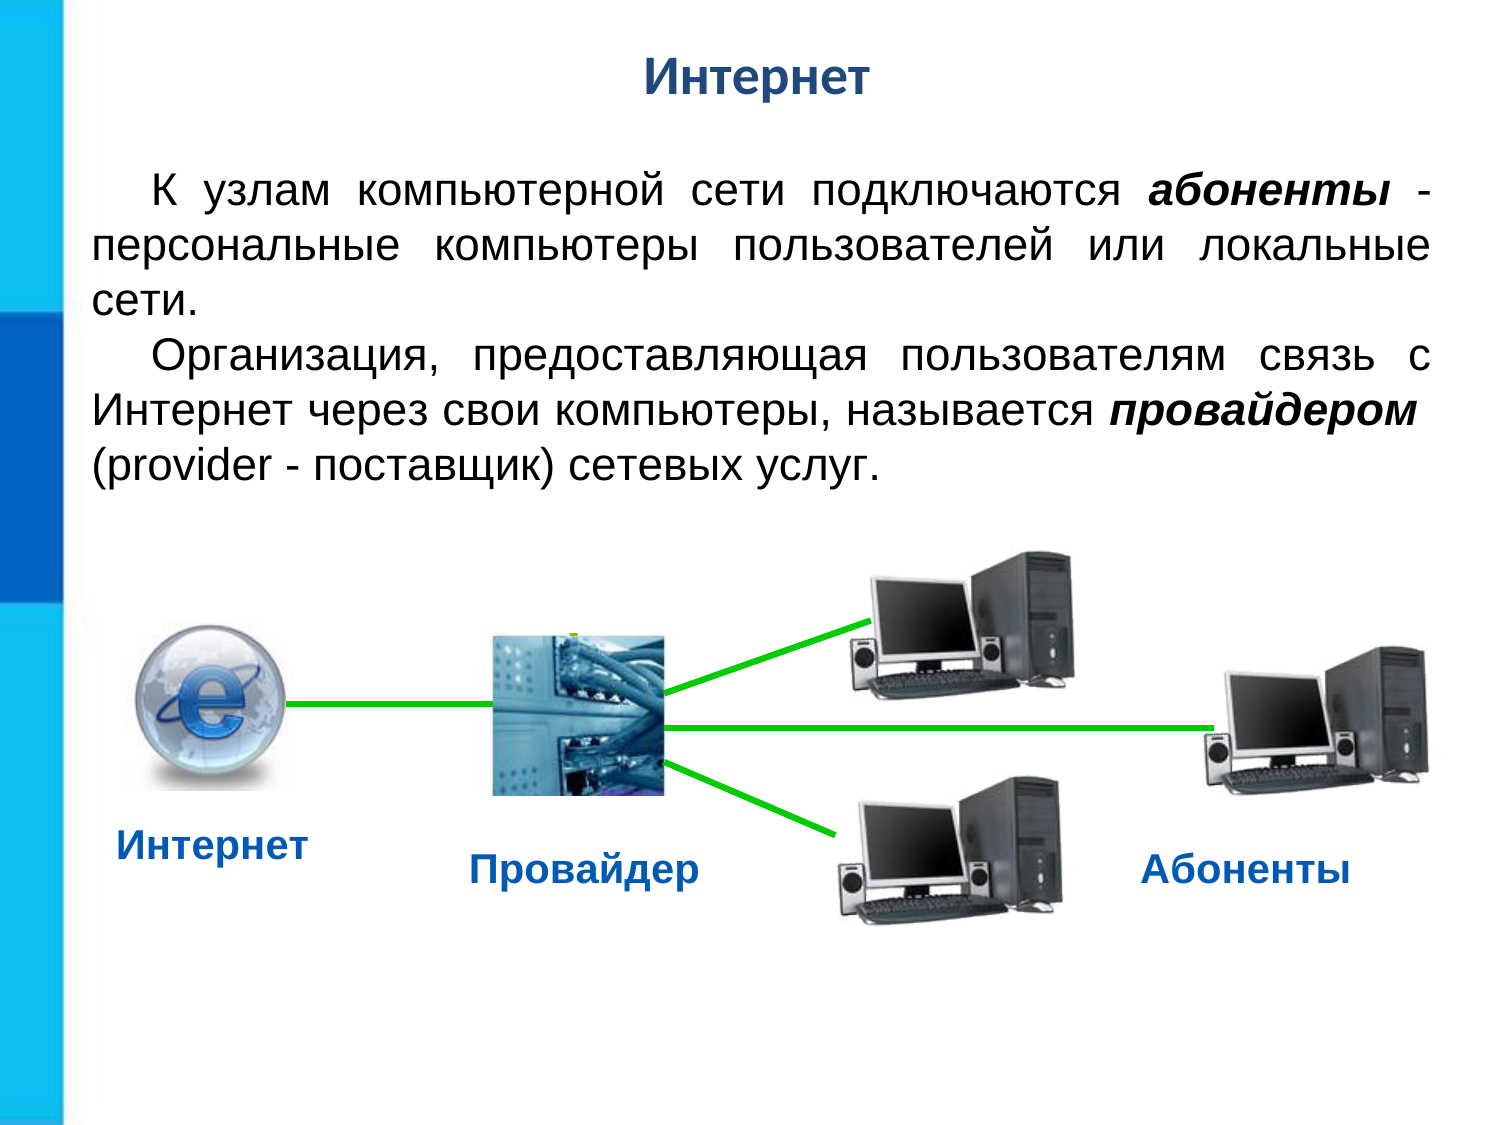

Интернет
К узлам компьютерной сети подключаются абоненты - персональные компьютеры пользователей или локальные сети.
Организация, предоставляющая пользователям связь с Интернет через свои компьютеры, называется провайдером (provider - поставщик) сетевых услуг.
Интернет
Провайдер
Абоненты